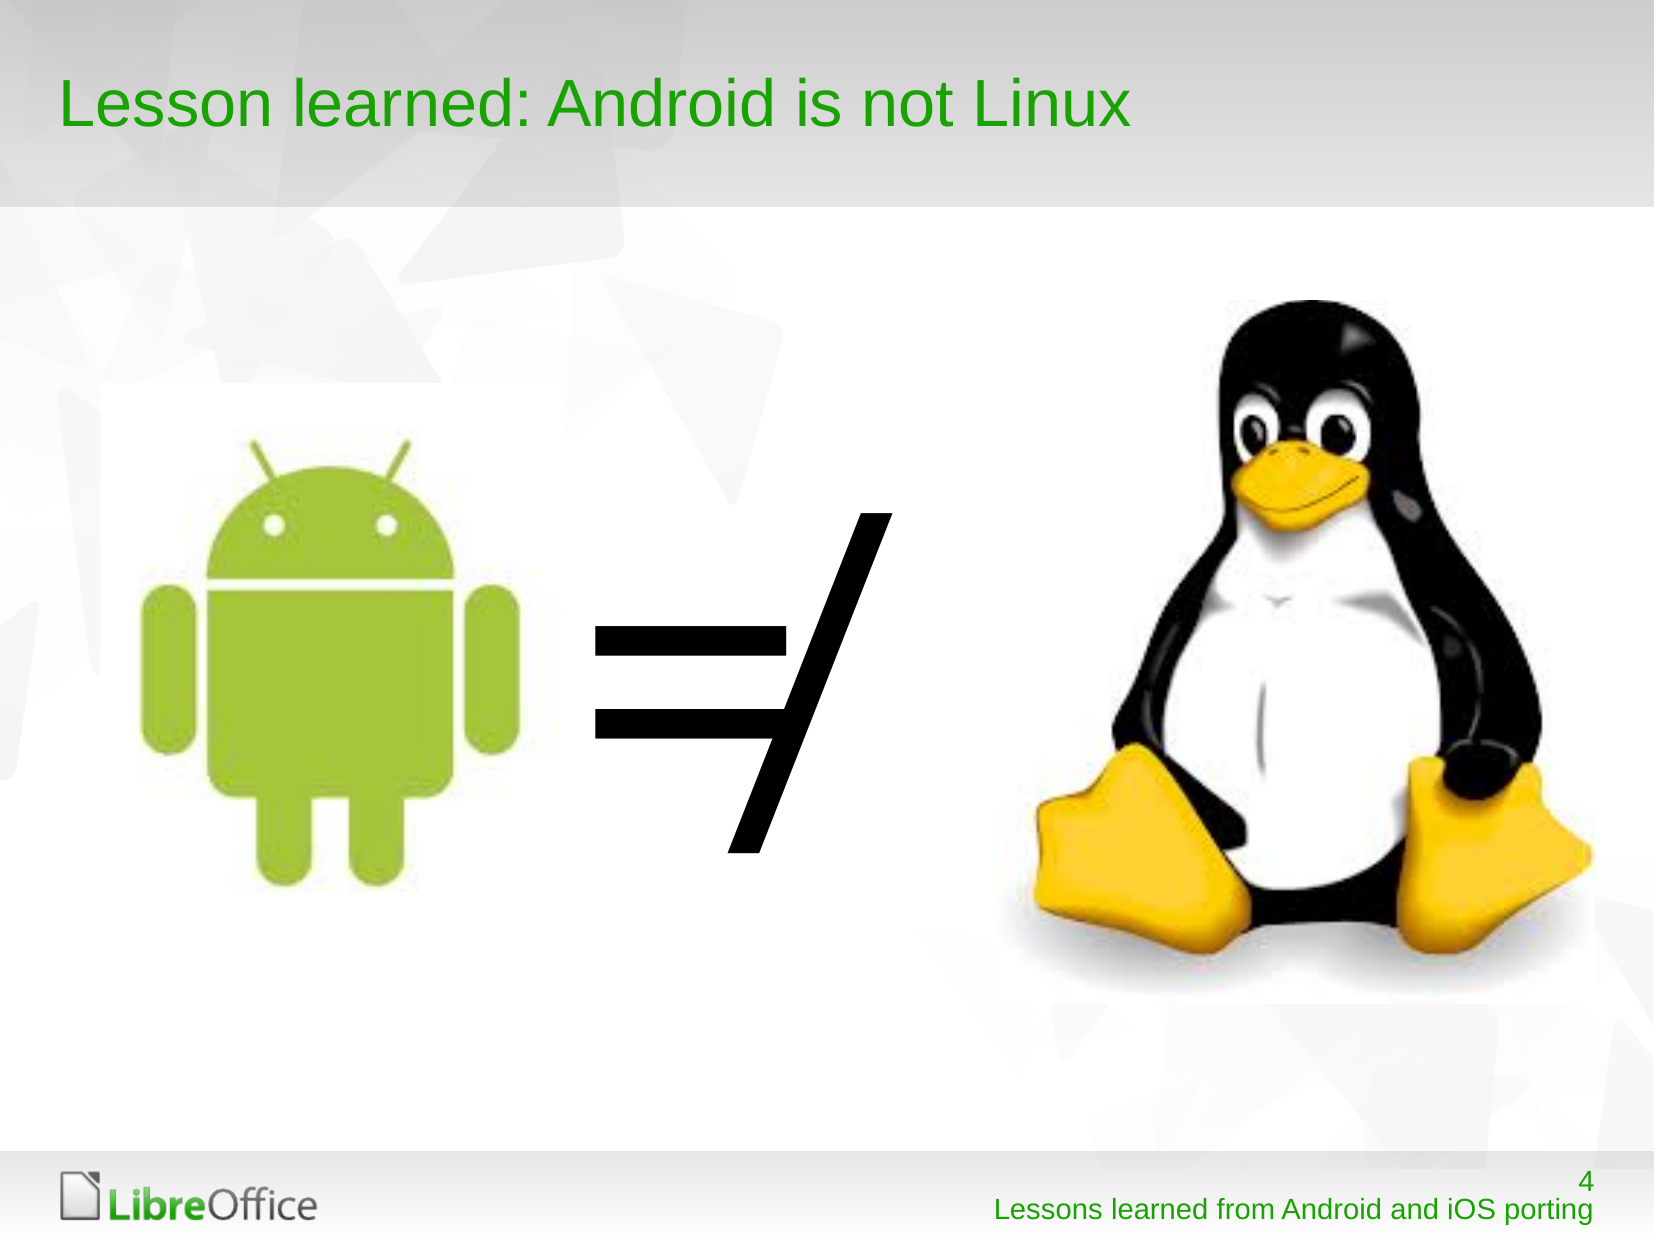

# Lesson learned: Android is not Linux
 ≠
4
Lessons learned from Android and iOS porting